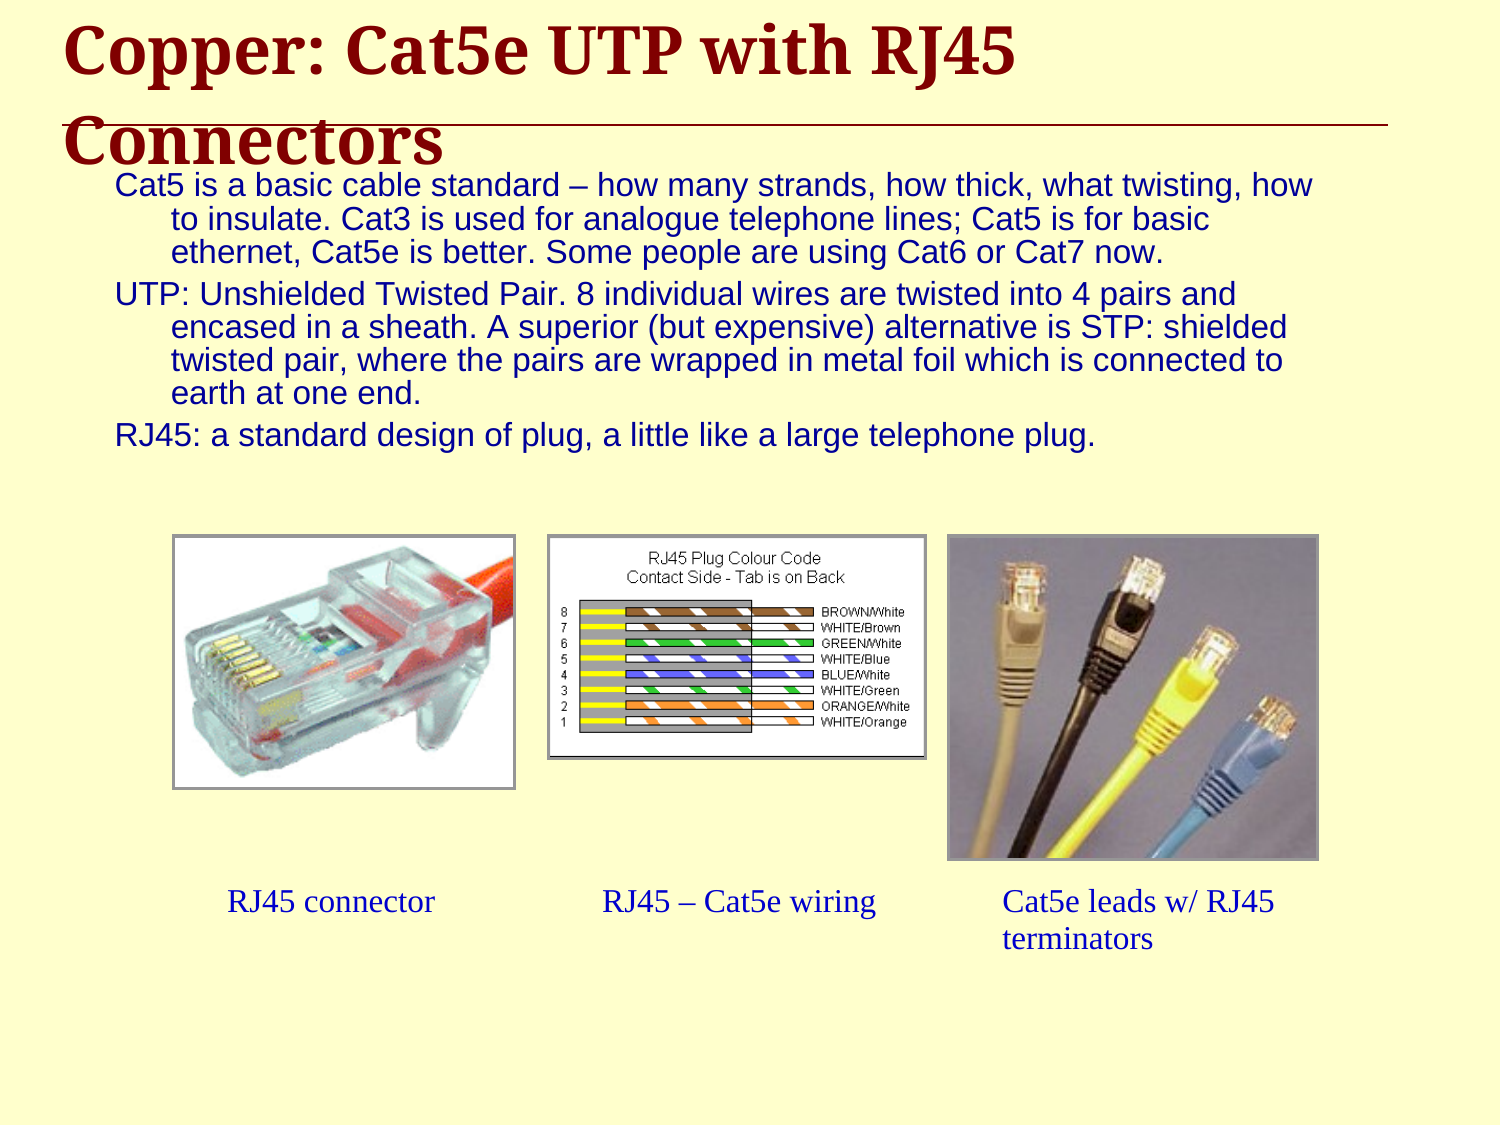

# Copper: Cat5e UTP with RJ45 Connectors
Cat5 is a basic cable standard – how many strands, how thick, what twisting, how to insulate. Cat3 is used for analogue telephone lines; Cat5 is for basic ethernet, Cat5e is better. Some people are using Cat6 or Cat7 now.
UTP: Unshielded Twisted Pair. 8 individual wires are twisted into 4 pairs and encased in a sheath. A superior (but expensive) alternative is STP: shielded twisted pair, where the pairs are wrapped in metal foil which is connected to earth at one end.
RJ45: a standard design of plug, a little like a large telephone plug.
RJ45 connector
RJ45 – Cat5e wiring
Cat5e leads w/ RJ45
terminators